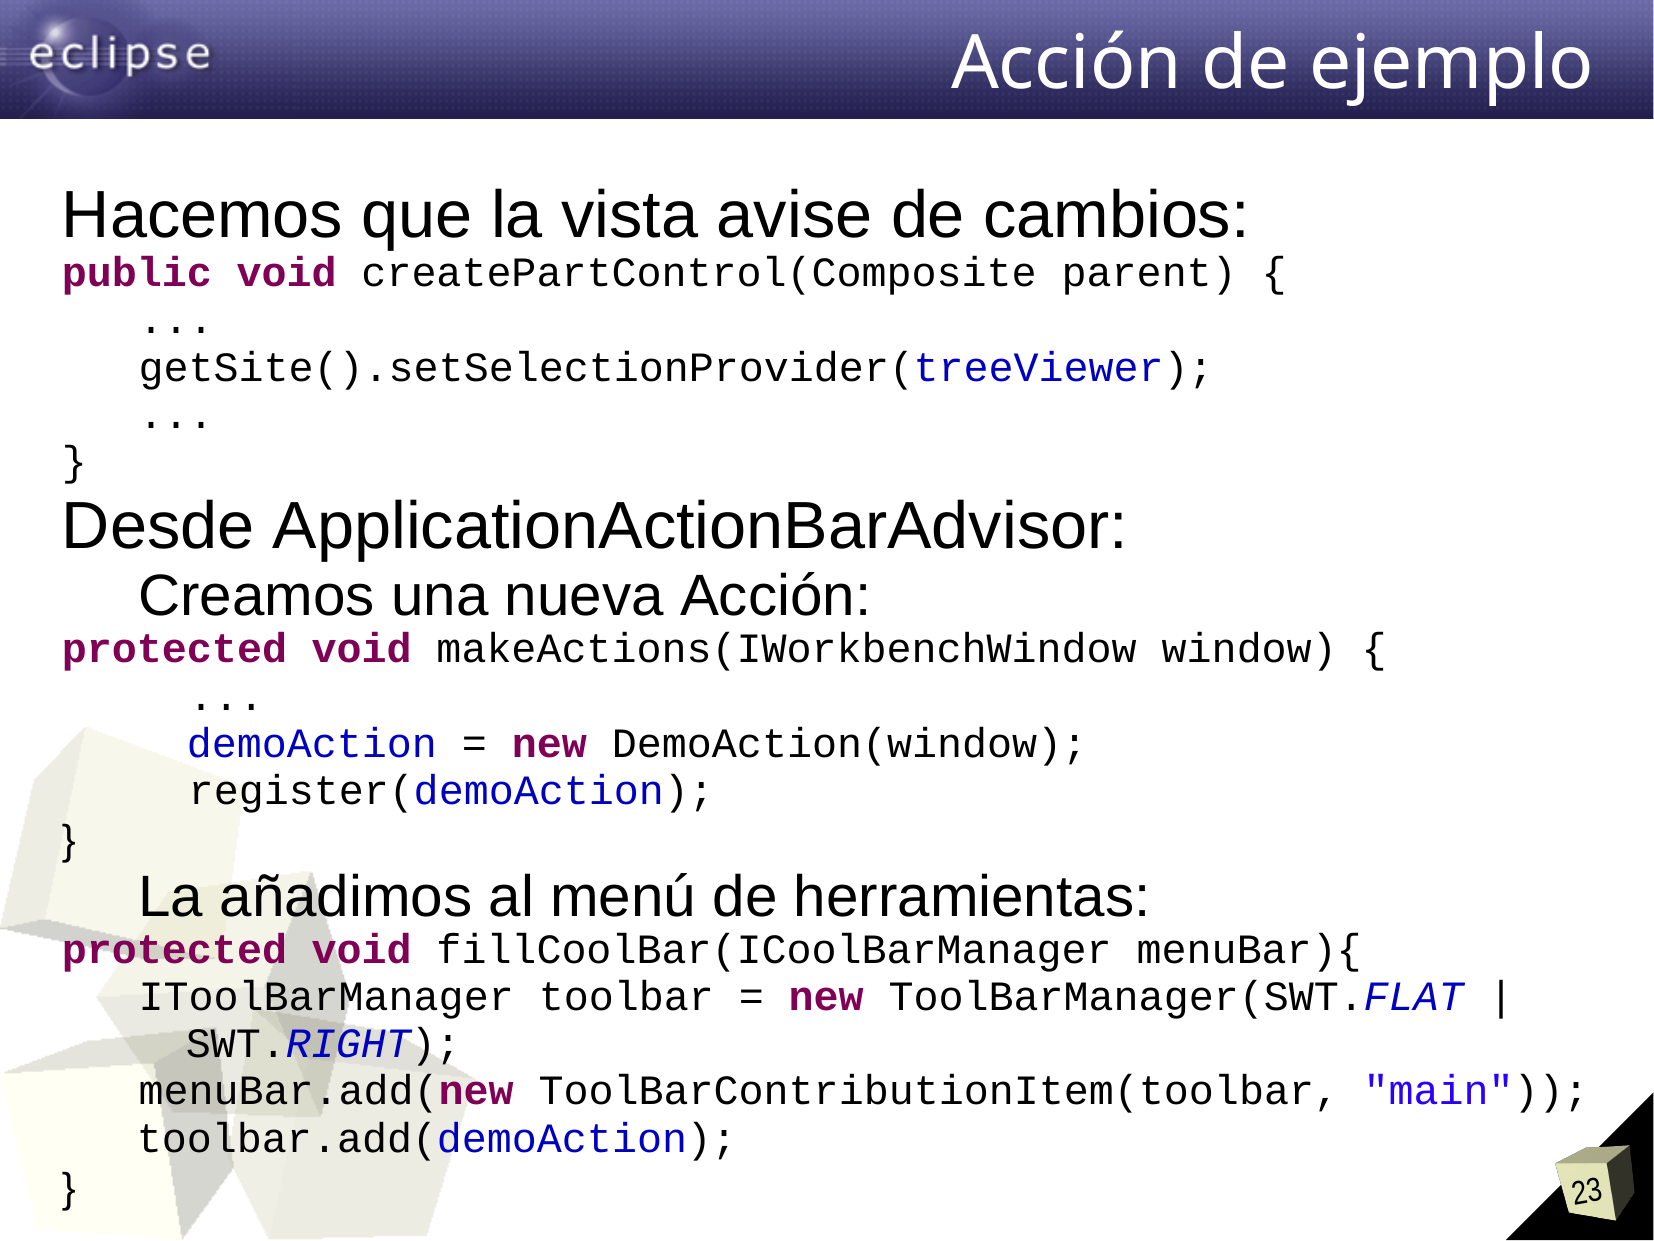

# Acción de ejemplo
Hacemos que la vista avise de cambios:
public void createPartControl(Composite parent) {
...
getSite().setSelectionProvider(treeViewer);
...
}
Desde ApplicationActionBarAdvisor:
Creamos una nueva Acción:
protected void makeActions(IWorkbenchWindow window) {
 	...
 demoAction = new DemoAction(window);
 	register(demoAction);
}
La añadimos al menú de herramientas:
protected void fillCoolBar(ICoolBarManager menuBar){
IToolBarManager toolbar = new ToolBarManager(SWT.FLAT | SWT.RIGHT);
menuBar.add(new ToolBarContributionItem(toolbar, "main"));
 toolbar.add(demoAction);
}